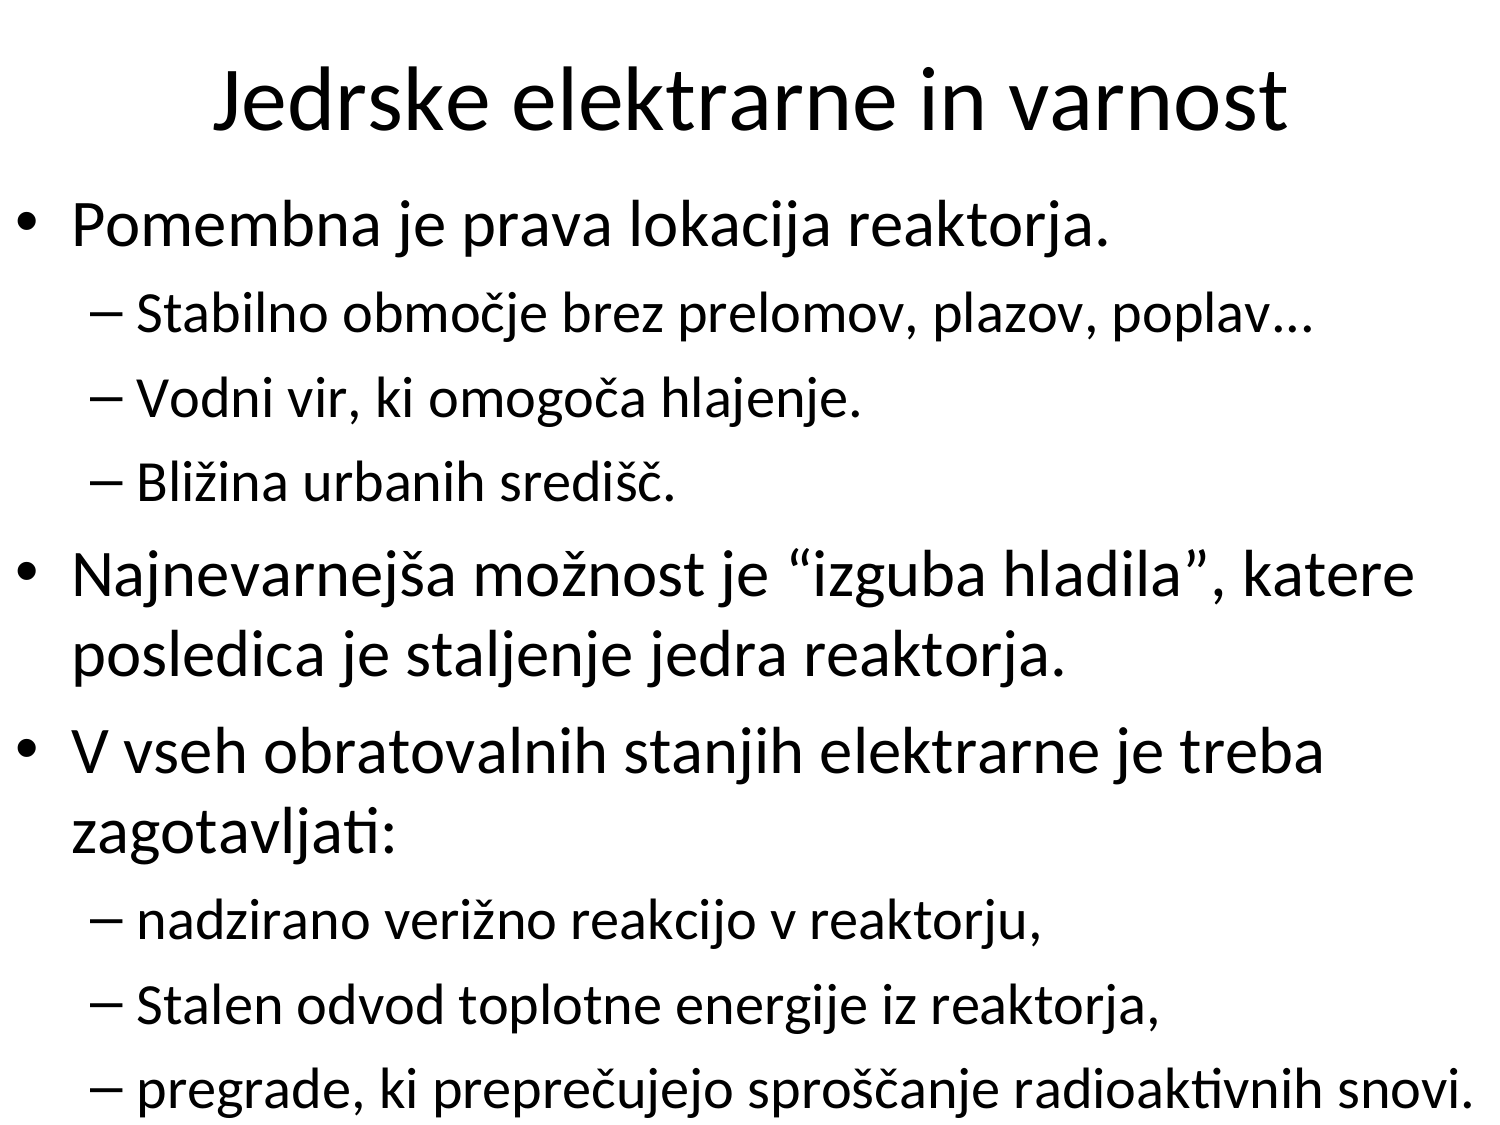

Jedrske elektrarne in varnost
Pomembna je prava lokacija reaktorja.
Stabilno območje brez prelomov, plazov, poplav...
Vodni vir, ki omogoča hlajenje.
Bližina urbanih središč.
Najnevarnejša možnost je “izguba hladila”, katere posledica je staljenje jedra reaktorja.
V vseh obratovalnih stanjih elektrarne je treba zagotavljati:
nadzirano verižno reakcijo v reaktorju,
Stalen odvod toplotne energije iz reaktorja,
pregrade, ki preprečujejo sproščanje radioaktivnih snovi.